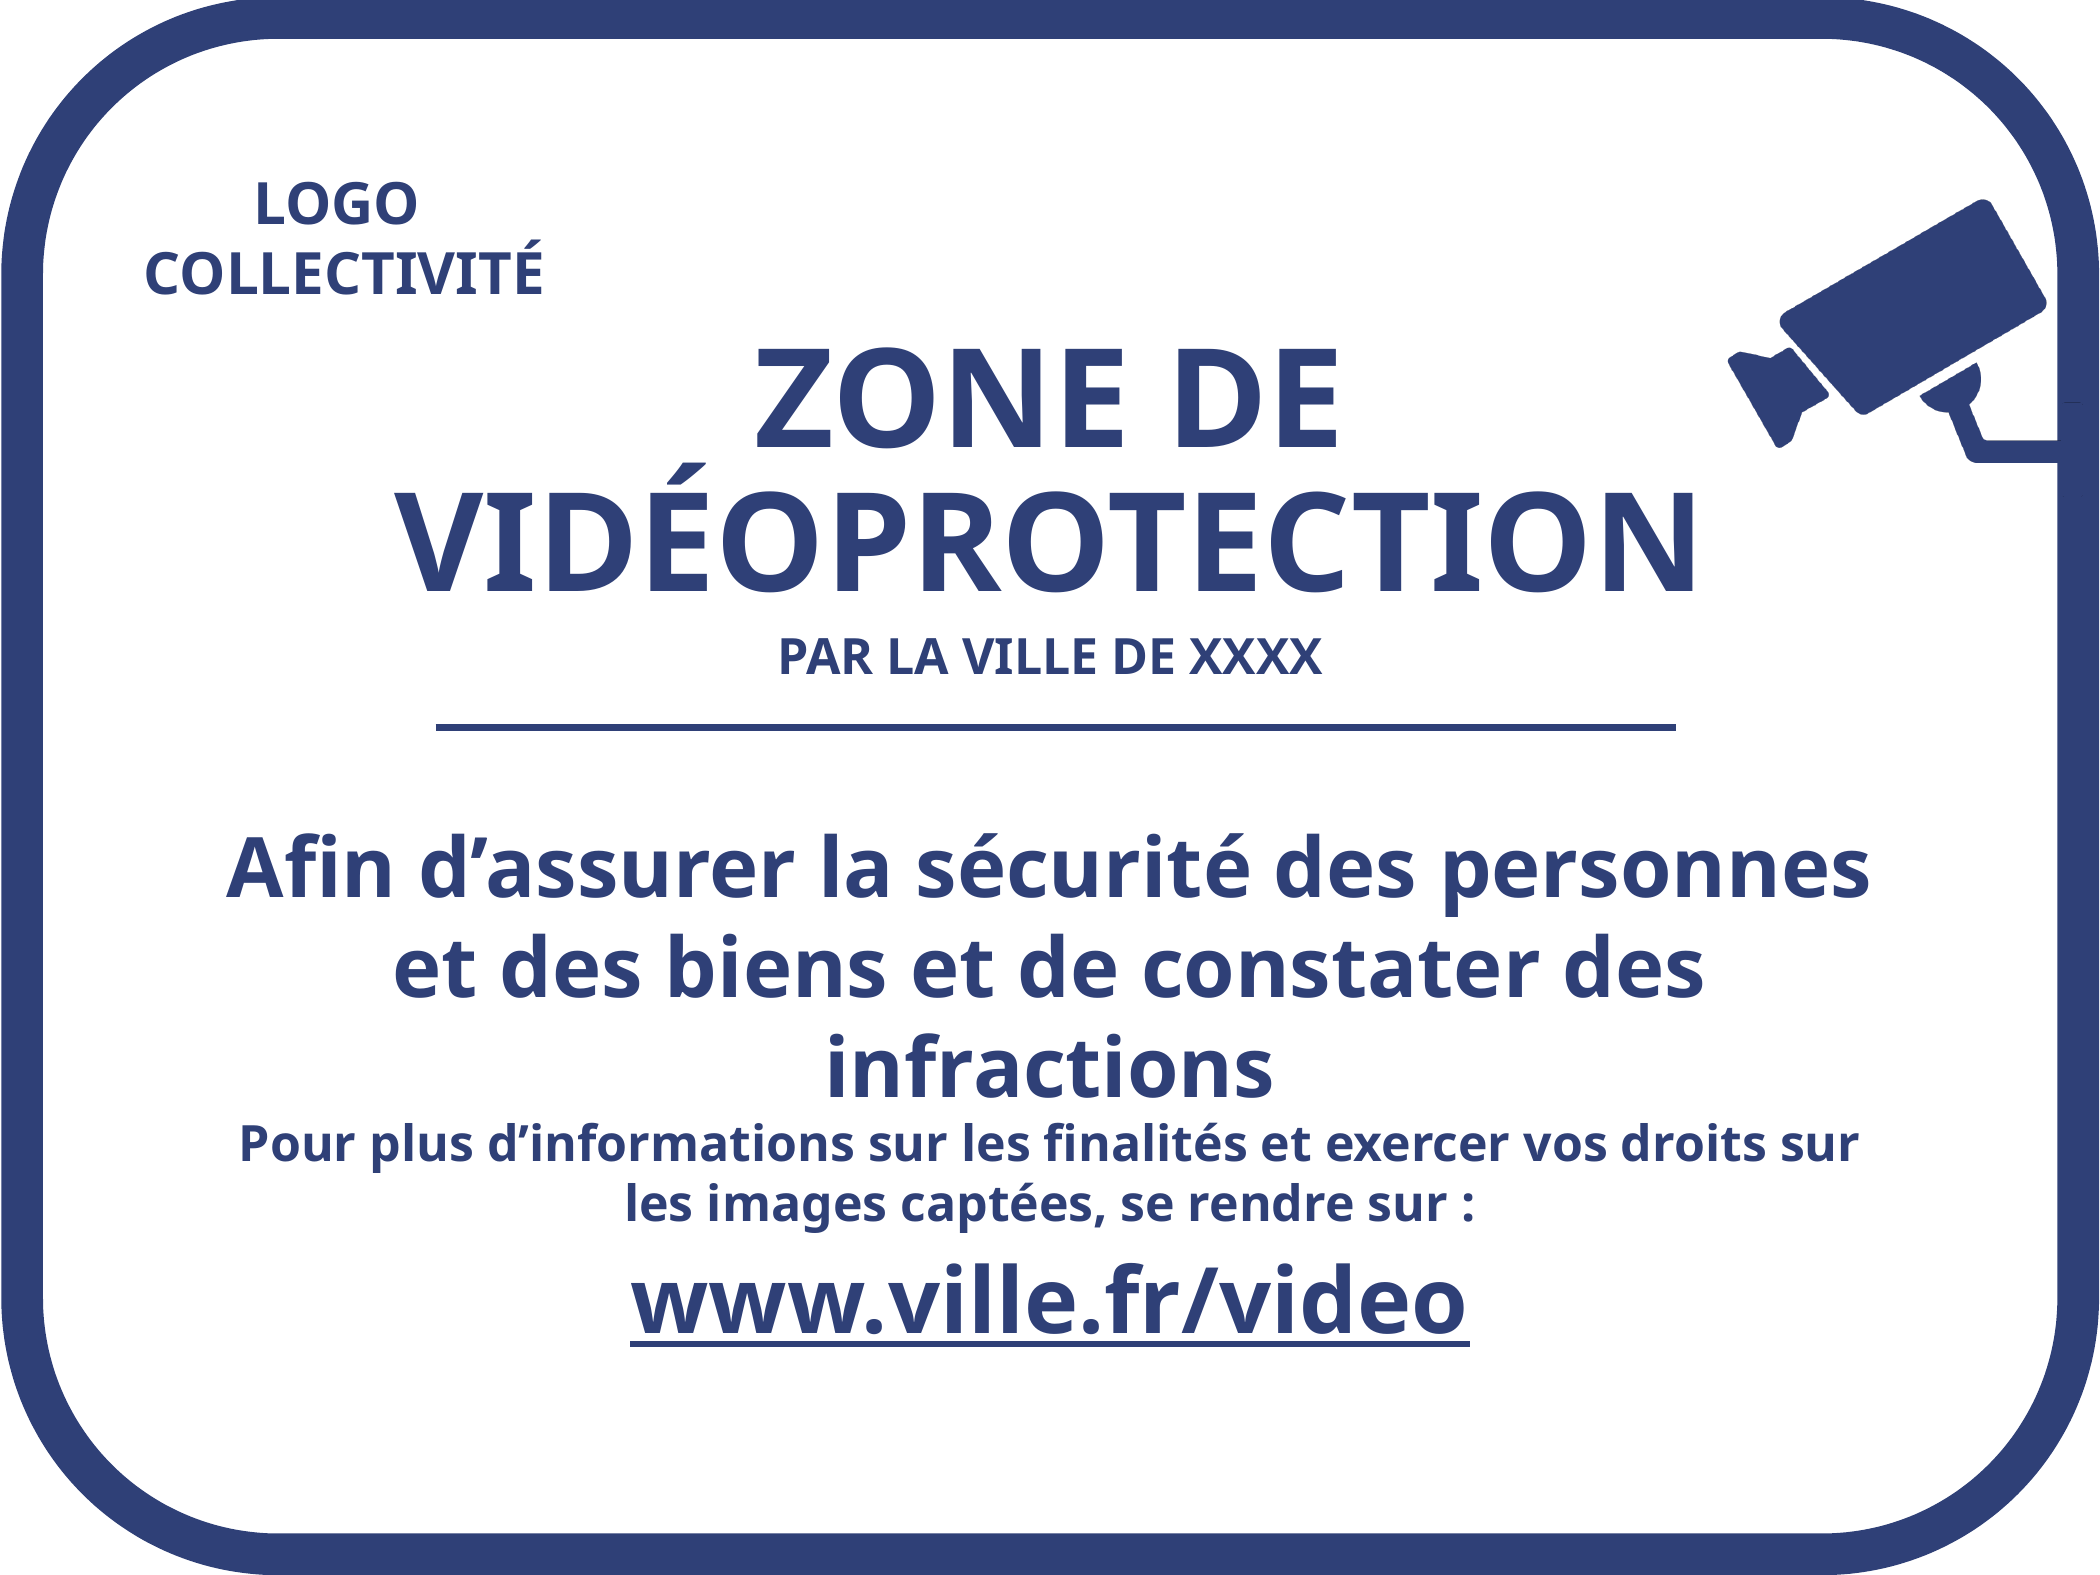

LOGO
COLLECTIVITÉ
ZONE DE
VIDÉOPROTECTION
PAR LA VILLE DE XXXX
Afin d’assurer la sécurité des personnes et des biens et de constater des infractions
Pour plus d’informations sur les finalités et exercer vos droits sur les images captées, se rendre sur :
www.ville.fr/video